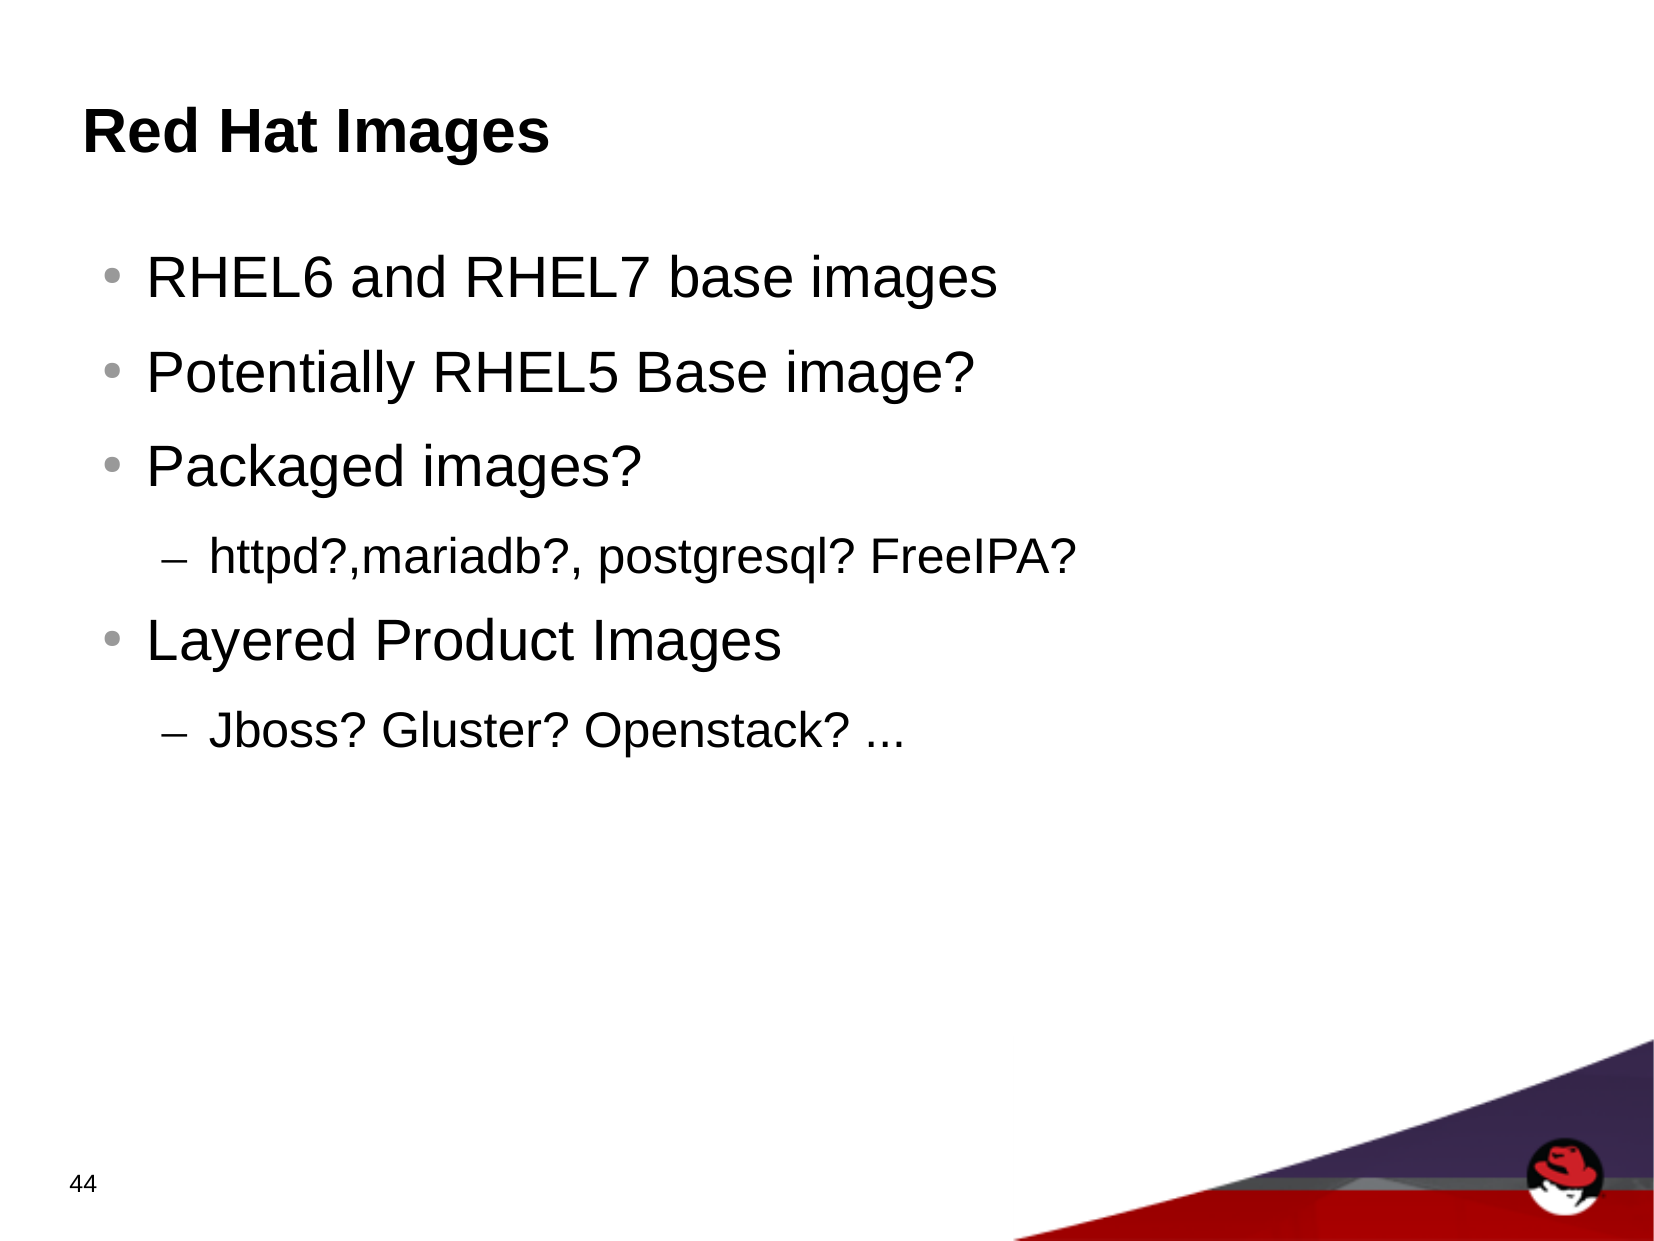

# Red Hat Images
RHEL6 and RHEL7 base images
Potentially RHEL5 Base image?
Packaged images?
httpd?,mariadb?, postgresql? FreeIPA?
Layered Product Images
Jboss? Gluster? Openstack? ...